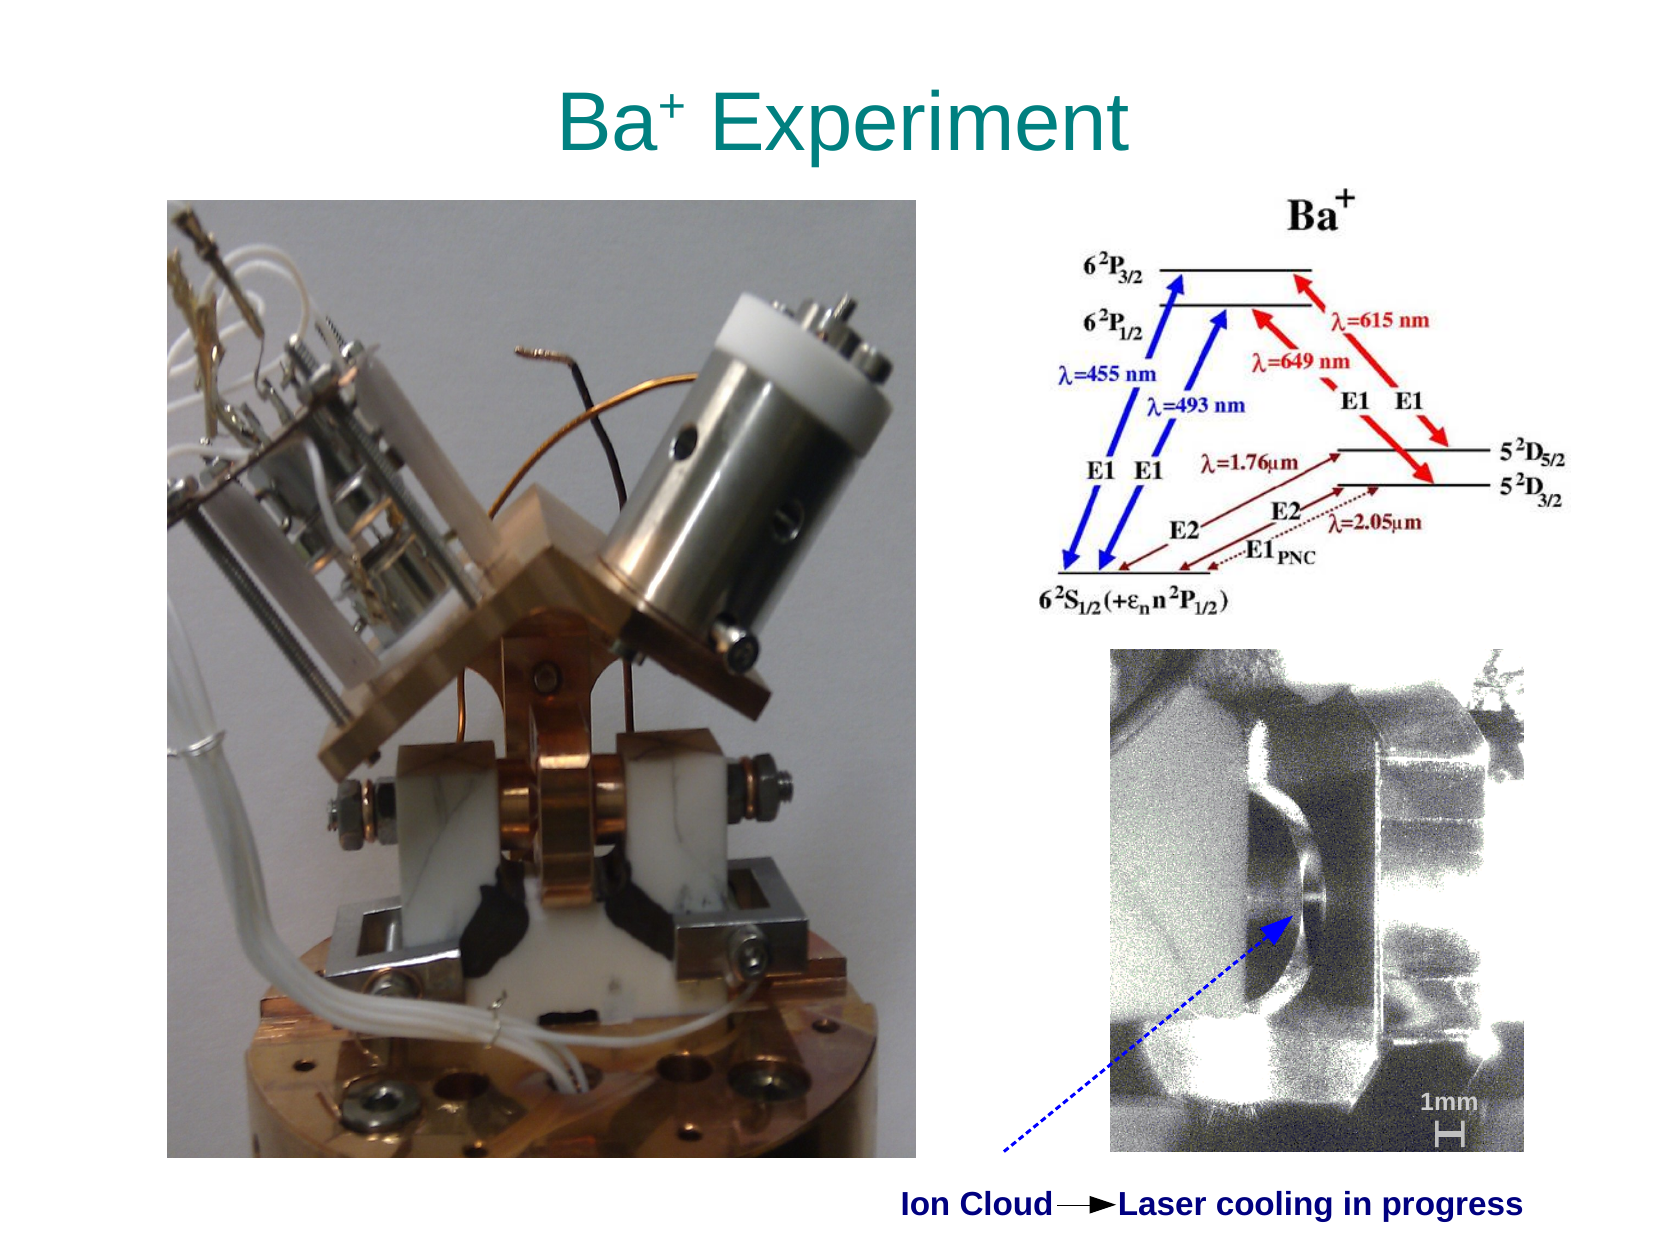

# Ba+ Experiment
1mm
Ion Cloud Laser cooling in progress